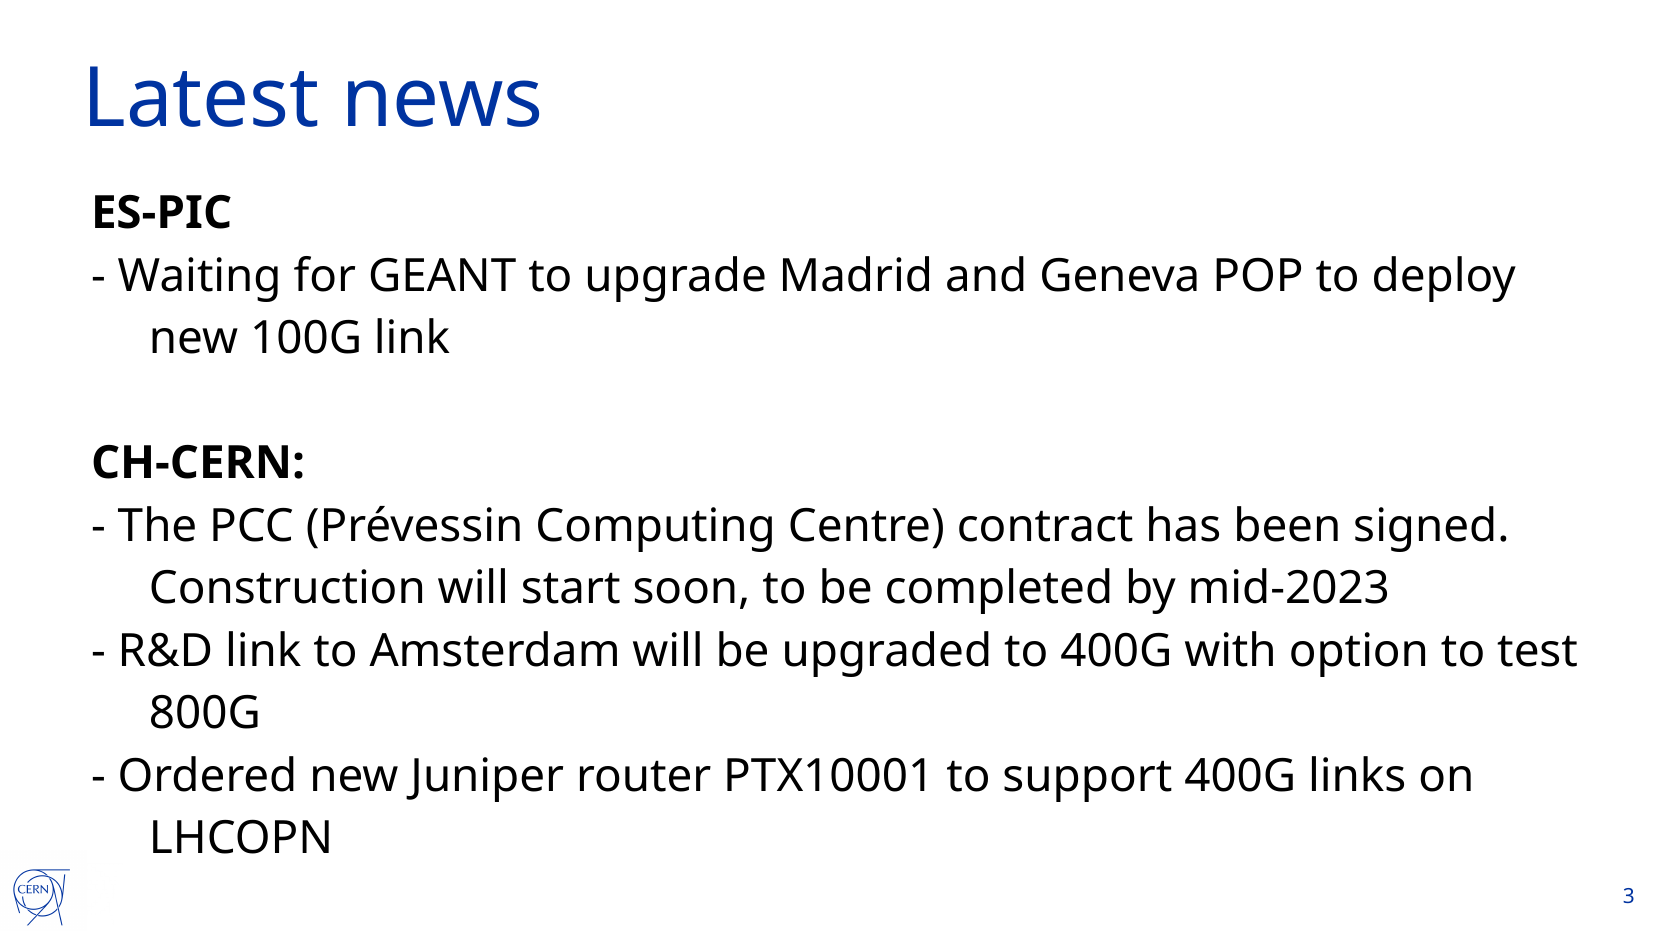

# Latest news
ES-PIC
- Waiting for GEANT to upgrade Madrid and Geneva POP to deploy new 100G link
CH-CERN:
- The PCC (Prévessin Computing Centre) contract has been signed. Construction will start soon, to be completed by mid-2023
- R&D link to Amsterdam will be upgraded to 400G with option to test 800G
- Ordered new Juniper router PTX10001 to support 400G links on LHCOPN